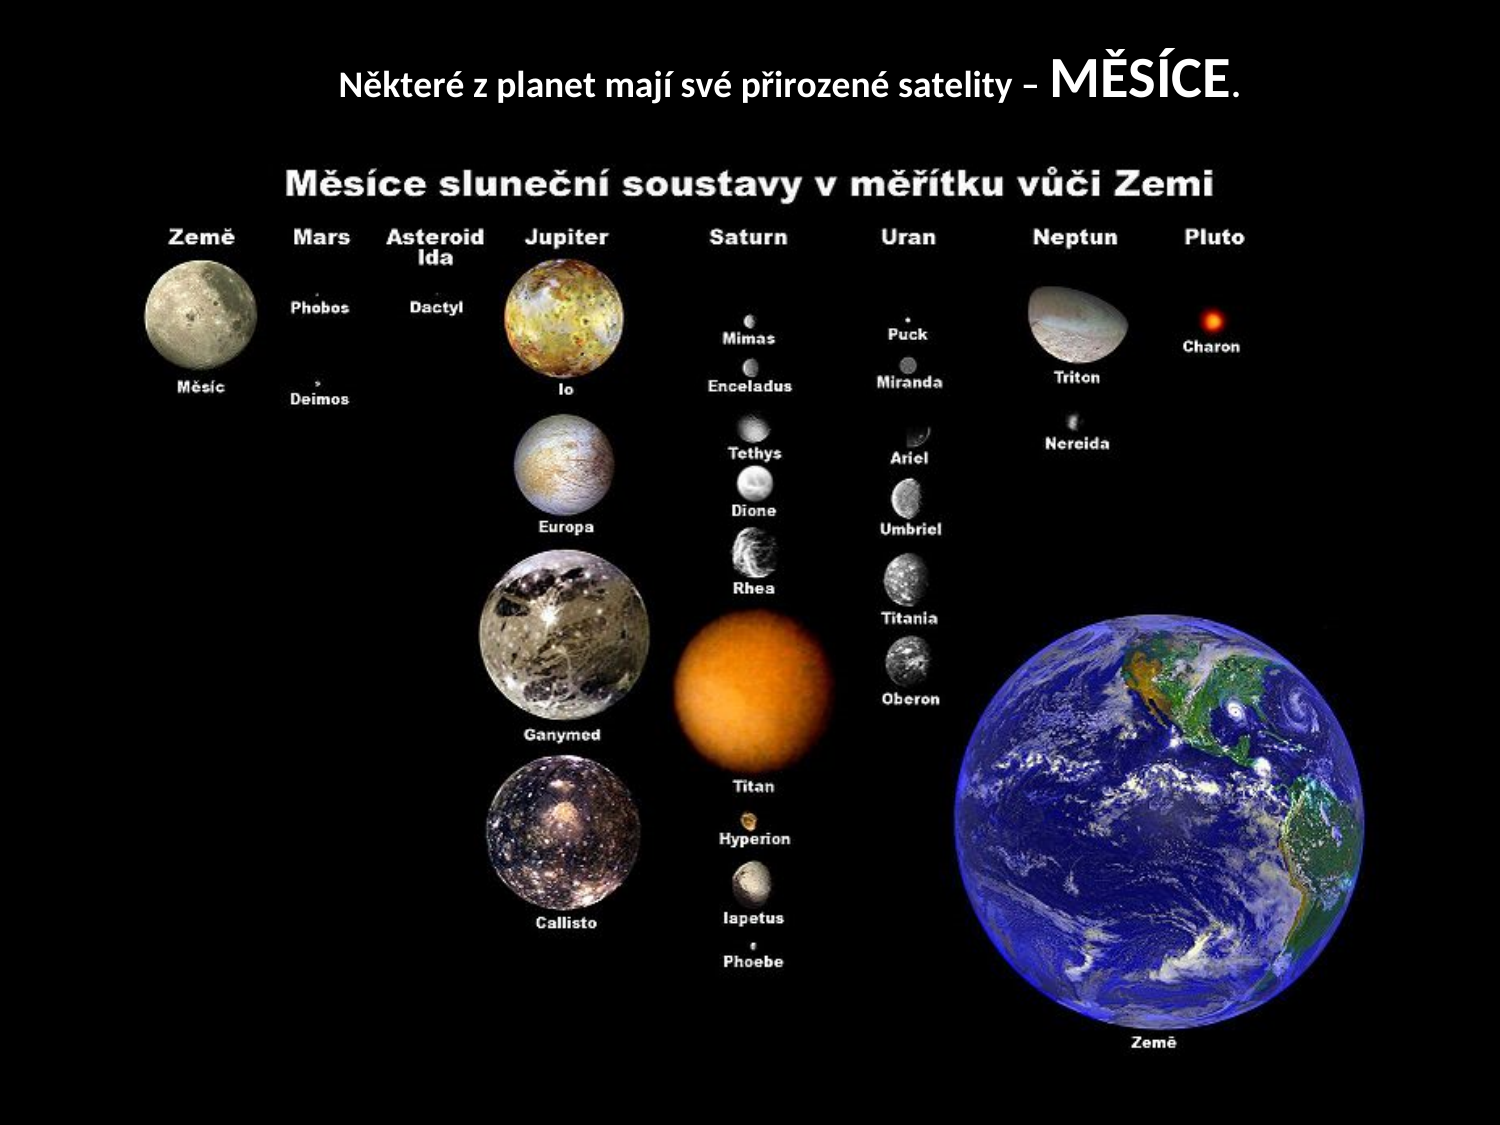

Některé z planet mají své přirozené satelity – MĚSÍCE.